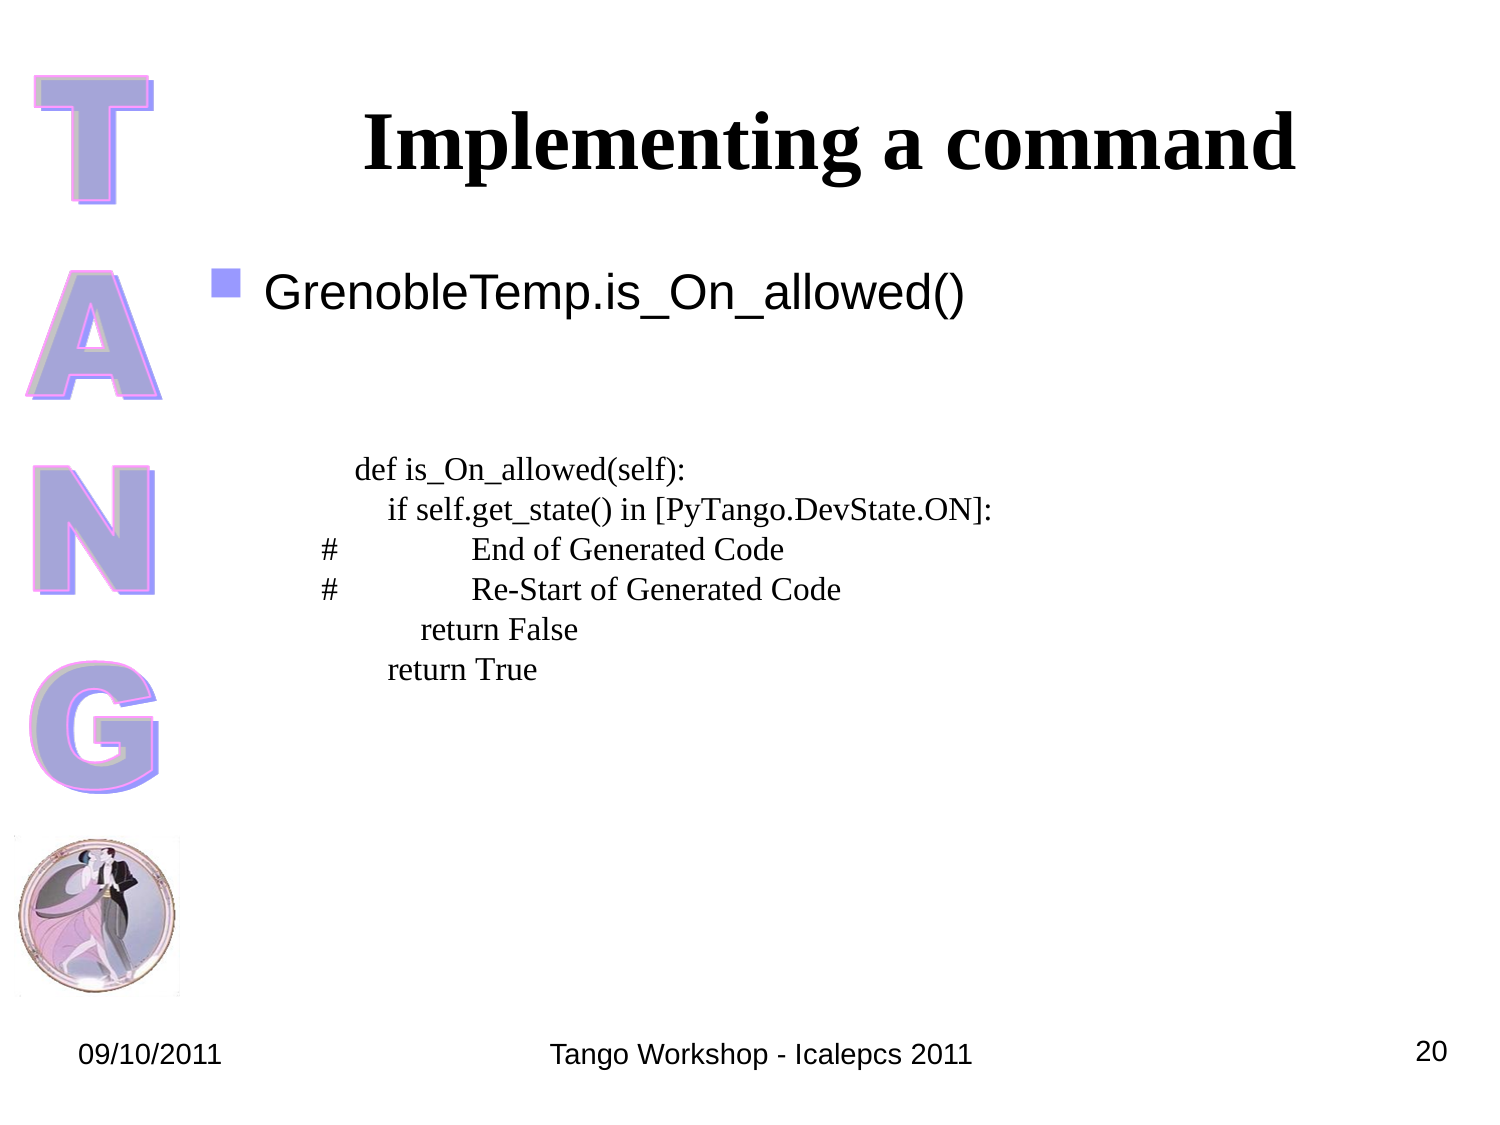

# Implementing a command
GrenobleTemp.is_On_allowed()
 def is_On_allowed(self):
 if self.get_state() in [PyTango.DevState.ON]:
#	End of Generated Code
#	Re-Start of Generated Code
 return False
 return True
20
09/10/2011
Tango workshop - Icalepcs 2011